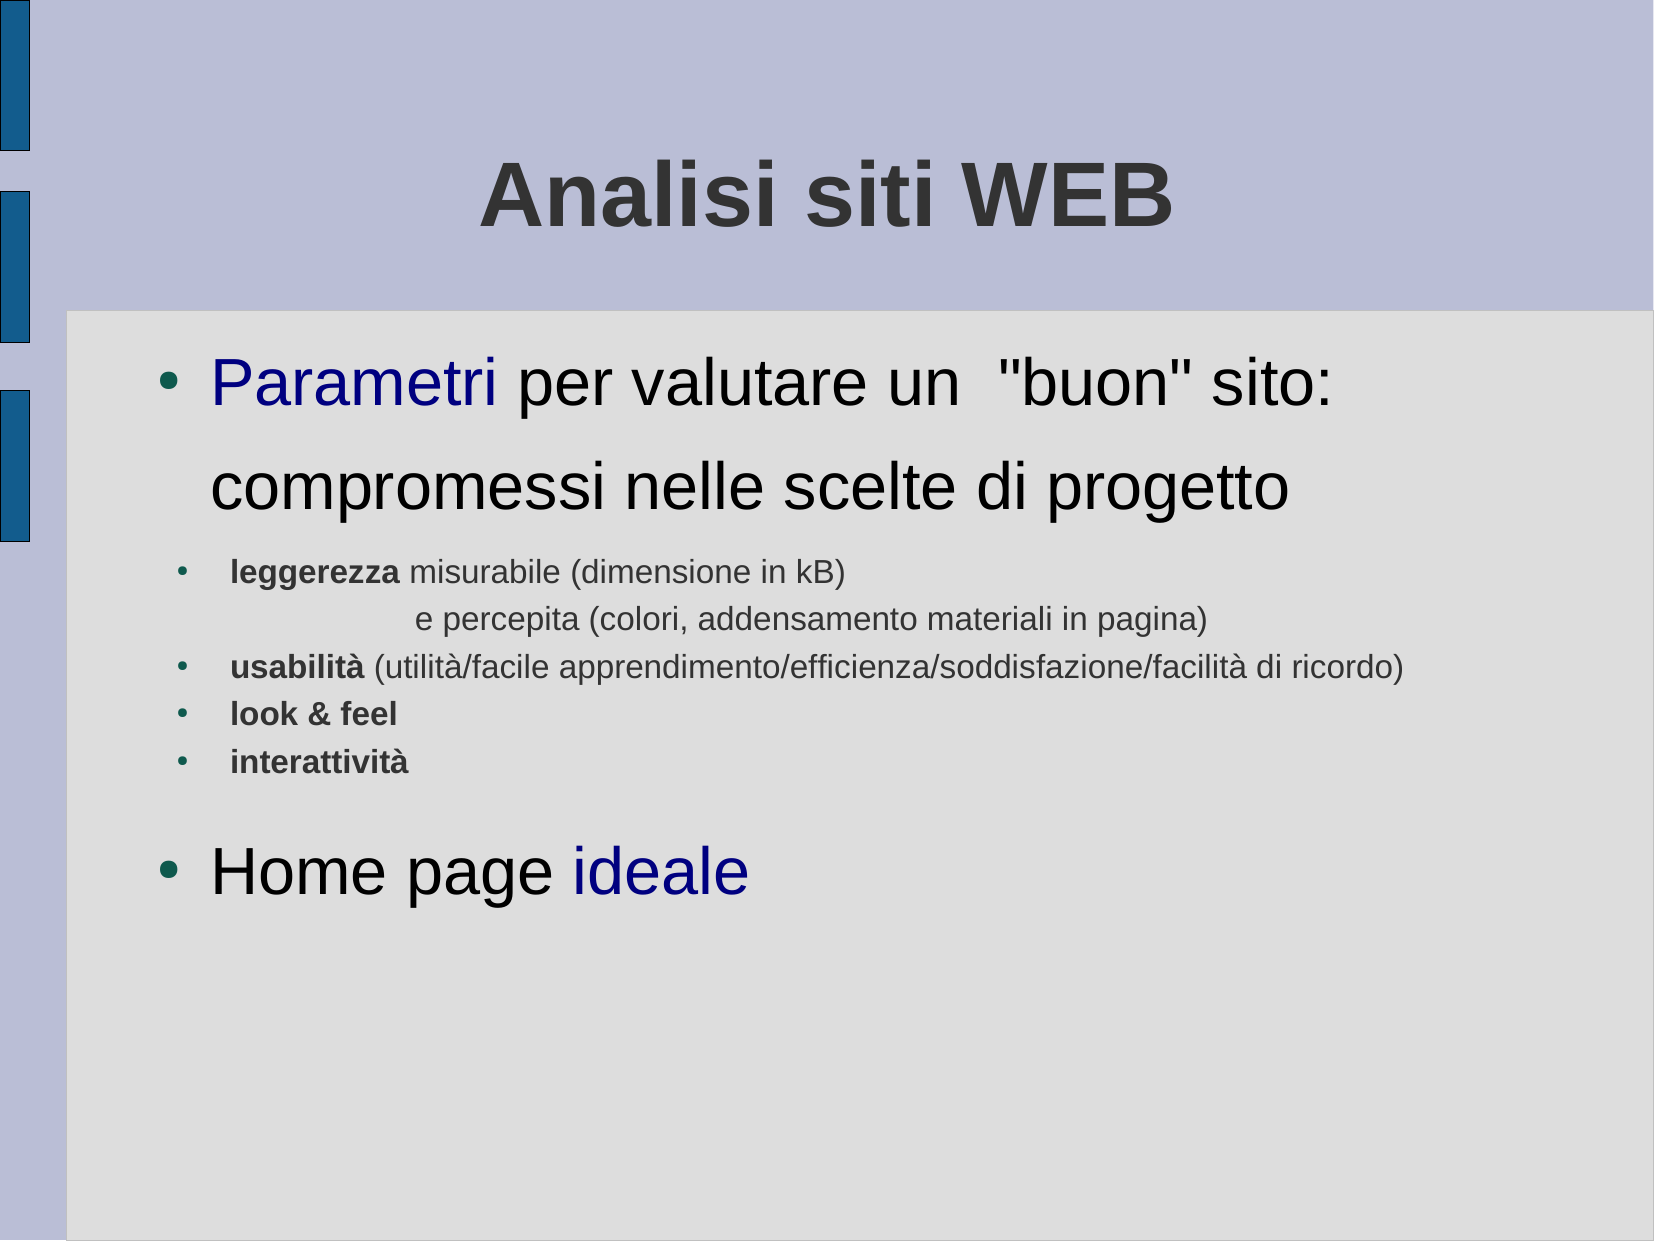

# Analisi siti WEB
Parametri per valutare un "buon" sito:
compromessi nelle scelte di progetto
leggerezza misurabile (dimensione in kB)
 e percepita (colori, addensamento materiali in pagina)
usabilità (utilità/facile apprendimento/efficienza/soddisfazione/facilità di ricordo)
look & feel
interattività
Home page ideale